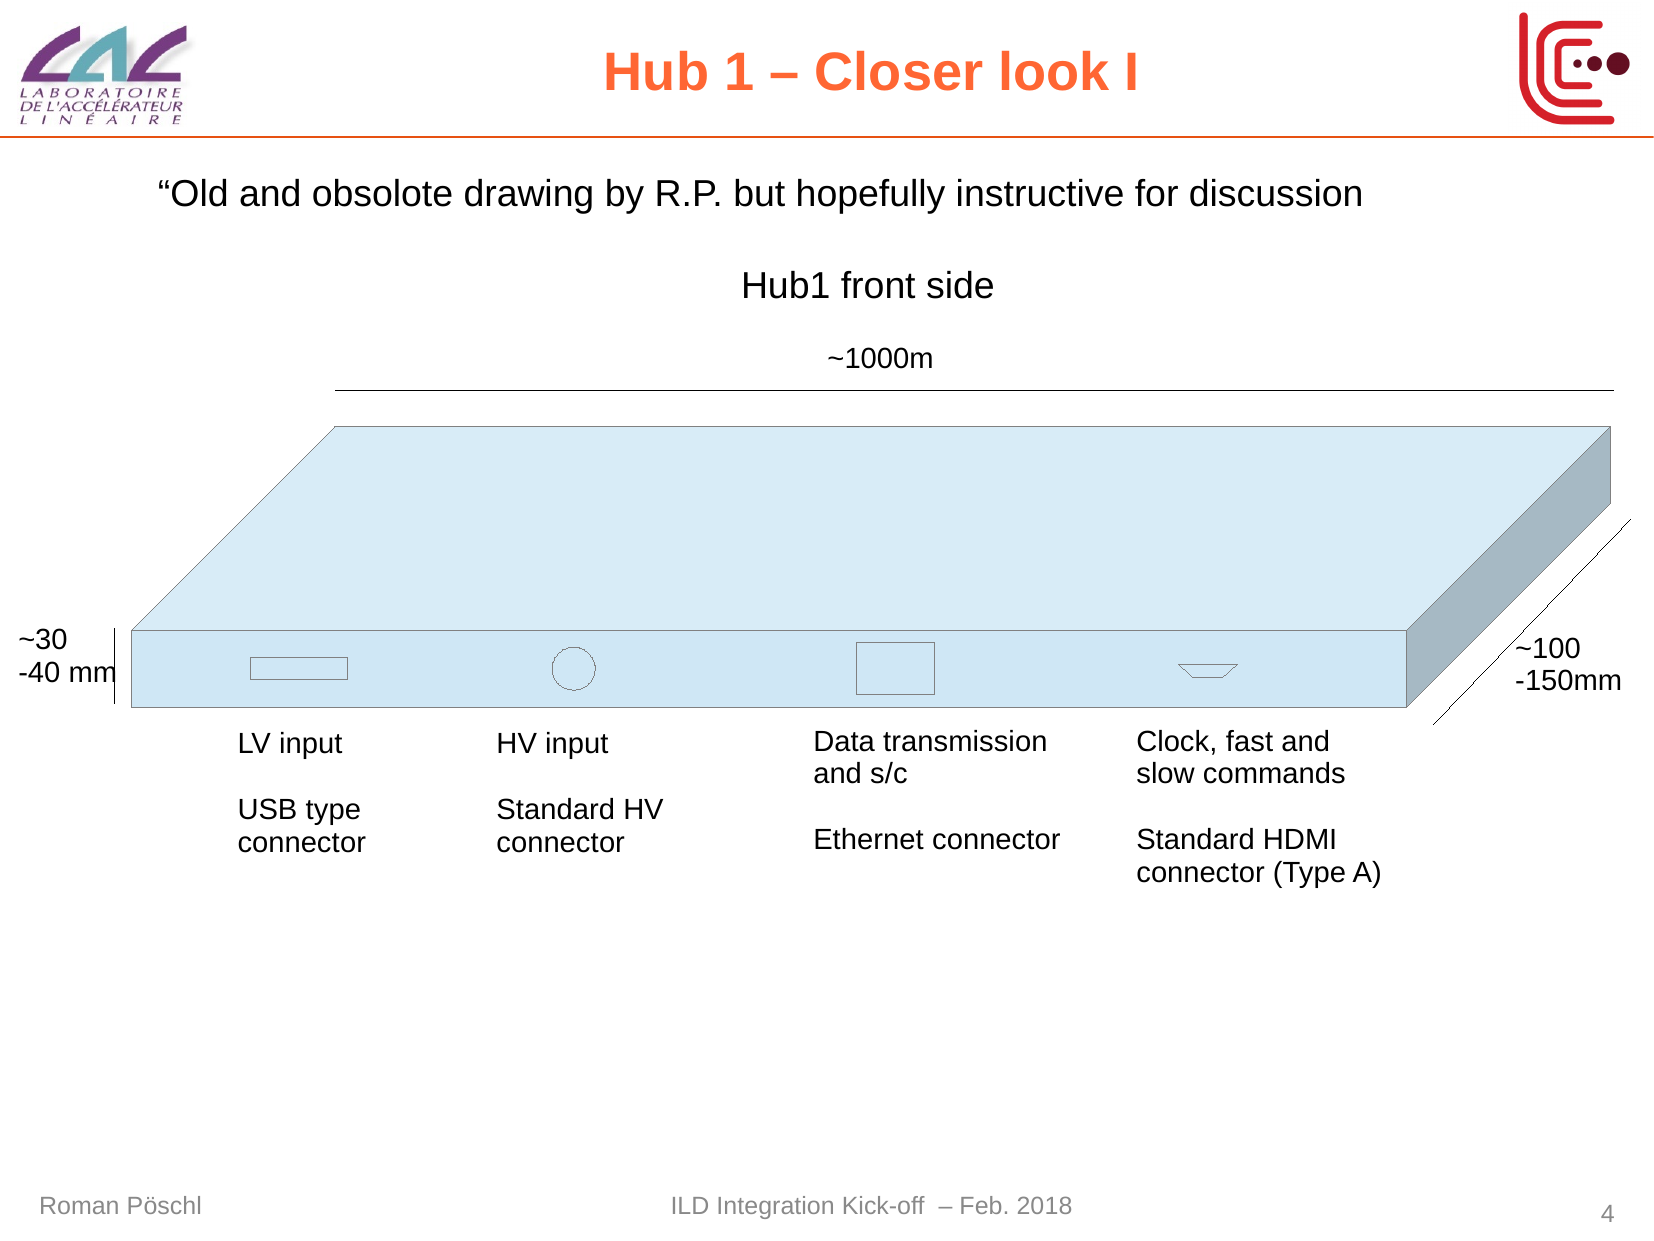

# Hub 1 – Closer look I
“Old and obsolote drawing by R.P. but hopefully instructive for discussion
Hub1 front side
~1000m
~30
-40 mm
~100
-150mm
Data transmission
and s/c
Ethernet connector
Clock, fast and
slow commands
Standard HDMI
connector (Type A)
LV input
USB type
connector
HV input
Standard HV
connector